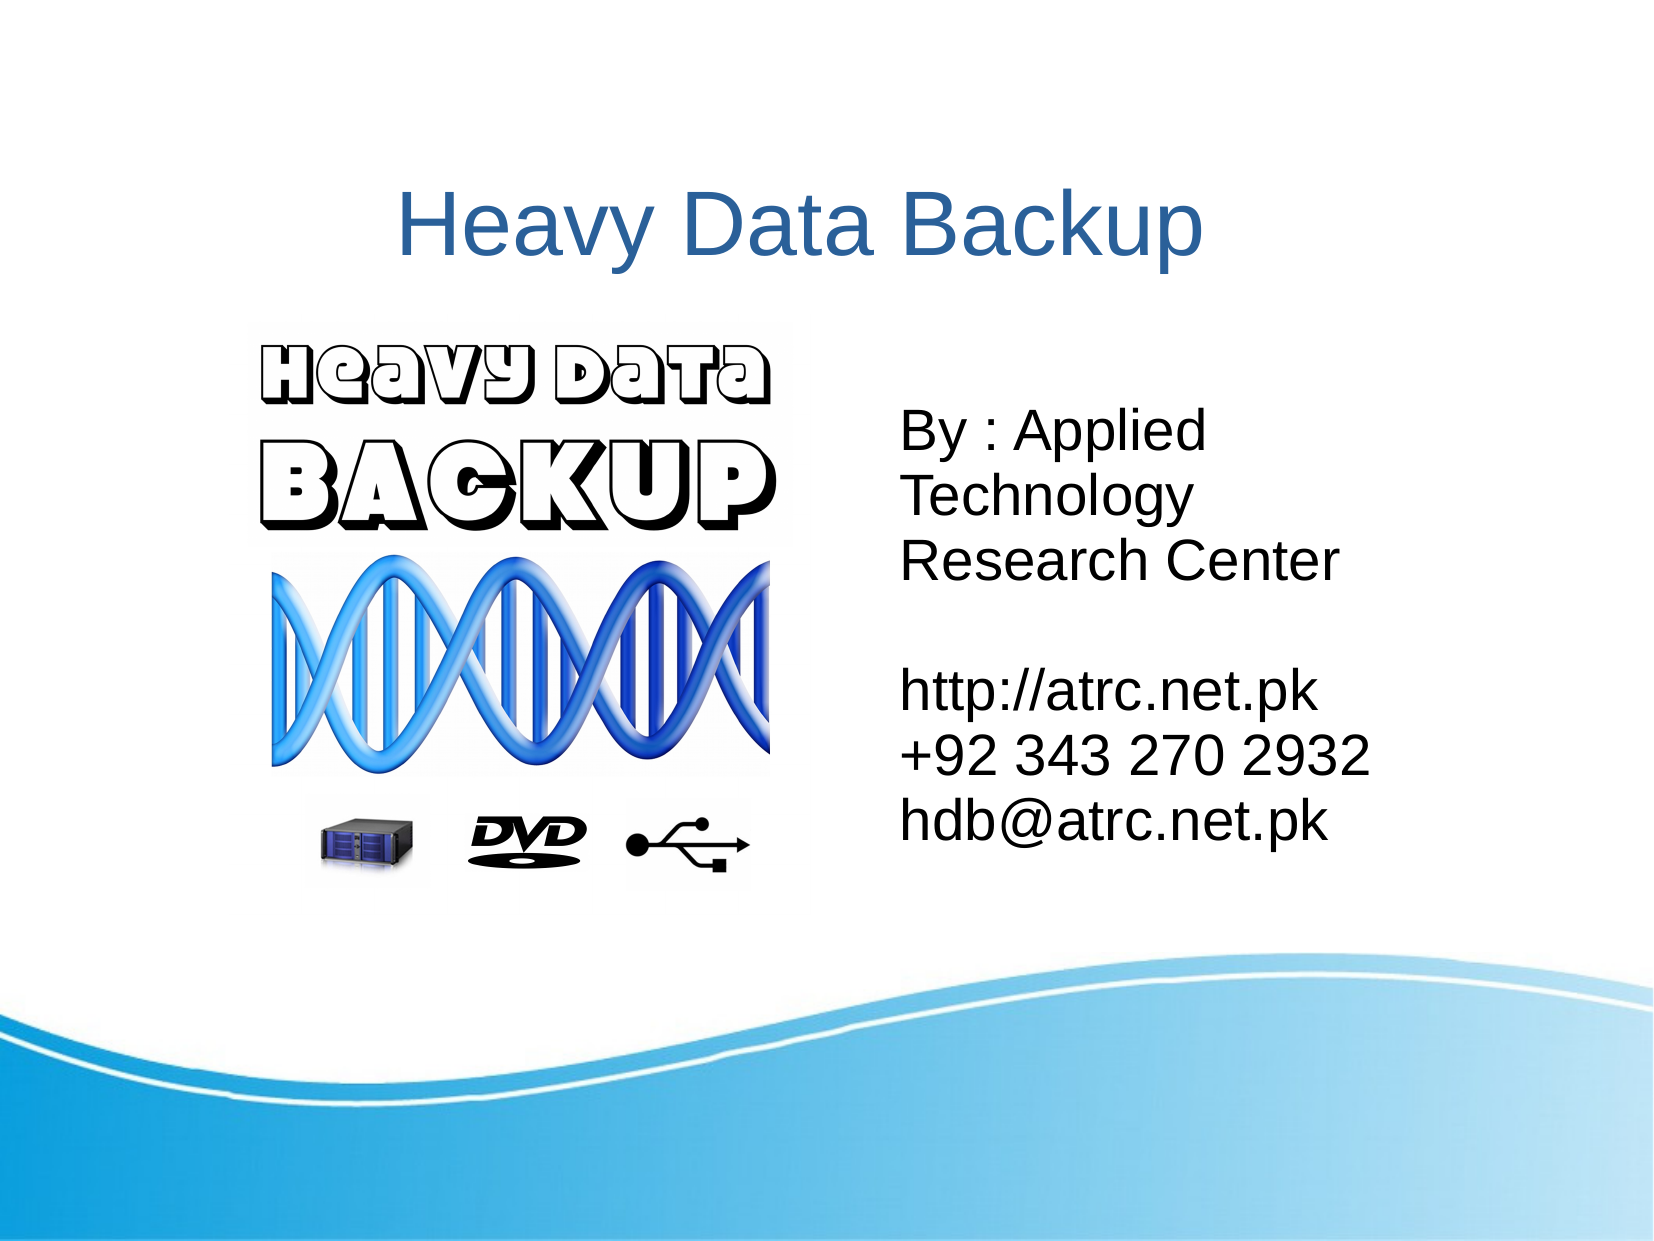

# Heavy Data Backup
By : Applied Technology
Research Center
http://atrc.net.pk
+92 343 270 2932
hdb@atrc.net.pk